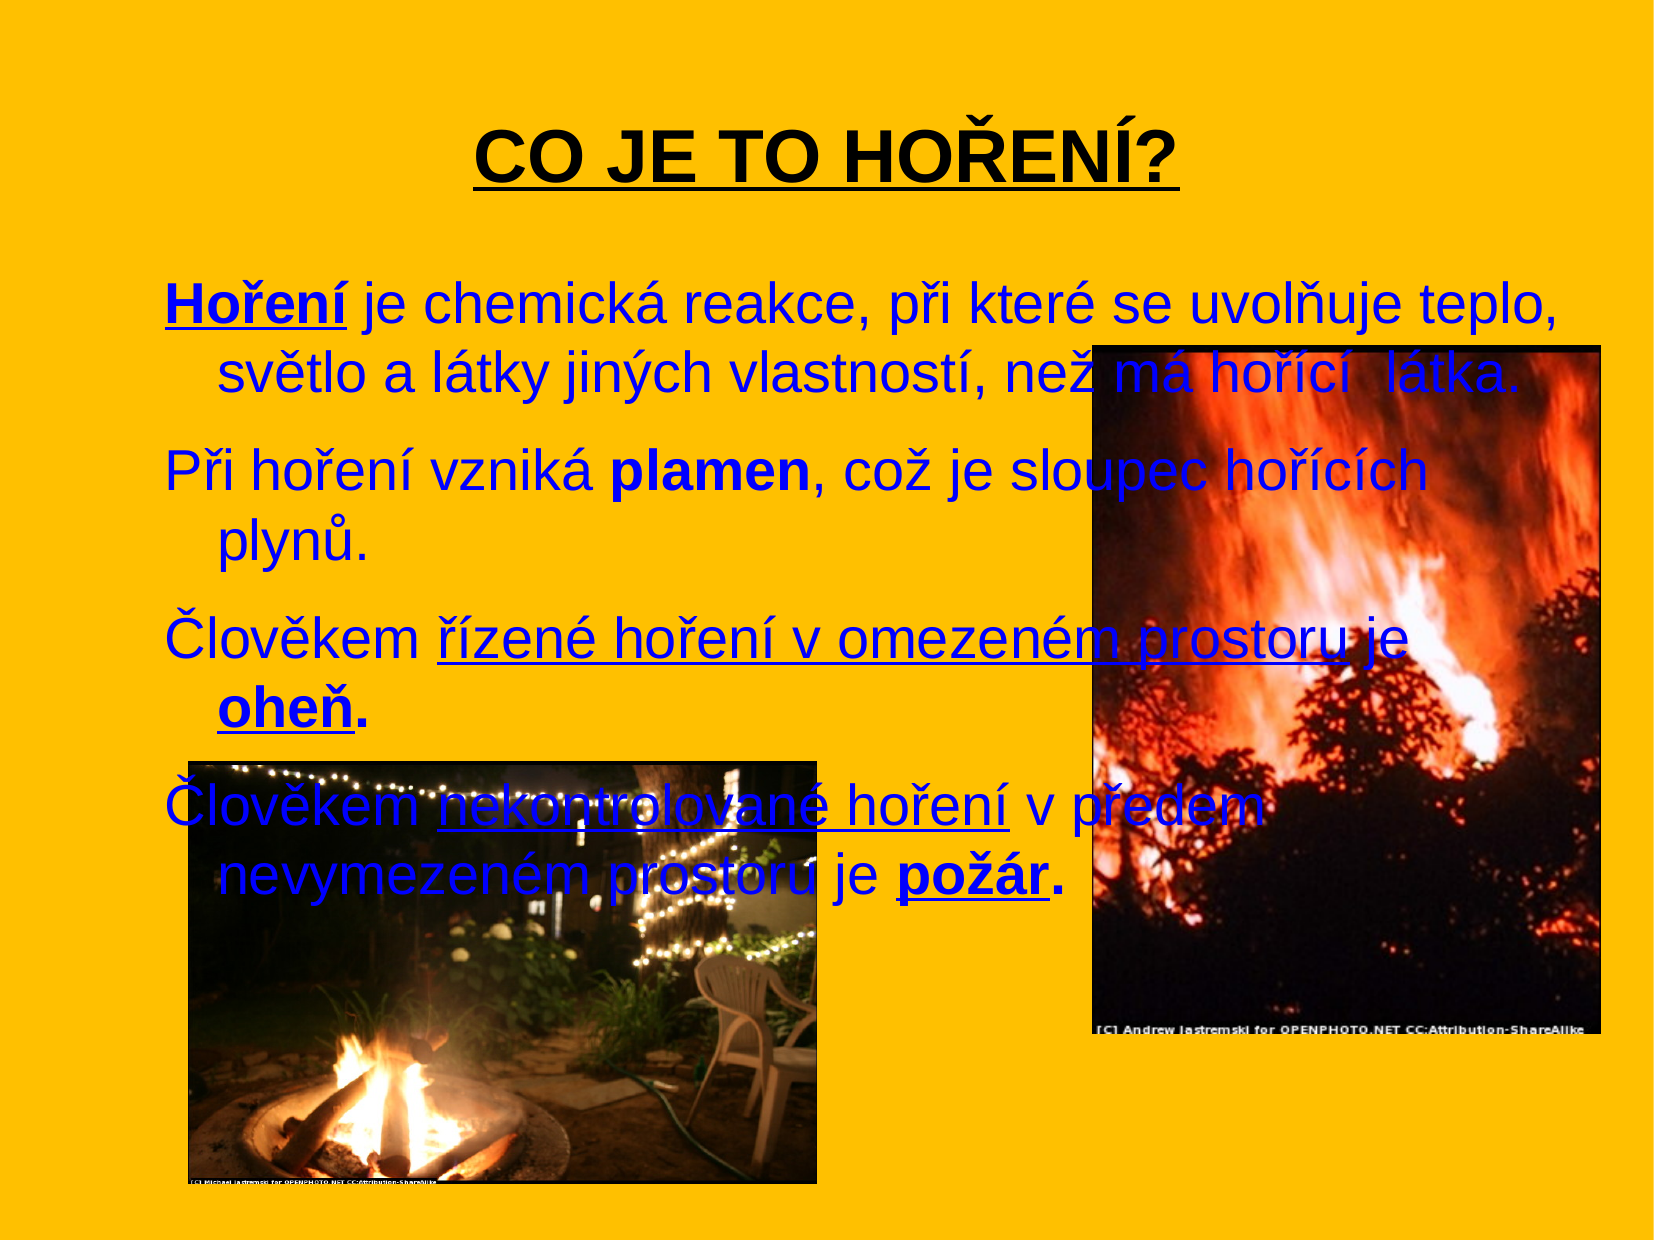

# CO JE TO HOŘENÍ?
Hoření je chemická reakce, při které se uvolňuje teplo, světlo a látky jiných vlastností, než má hořící látka.
Při hoření vzniká plamen, což je sloupec hořících plynů.
Člověkem řízené hoření v omezeném prostoru je oheň.
Člověkem nekontrolované hoření v předem nevymezeném prostoru je požár.